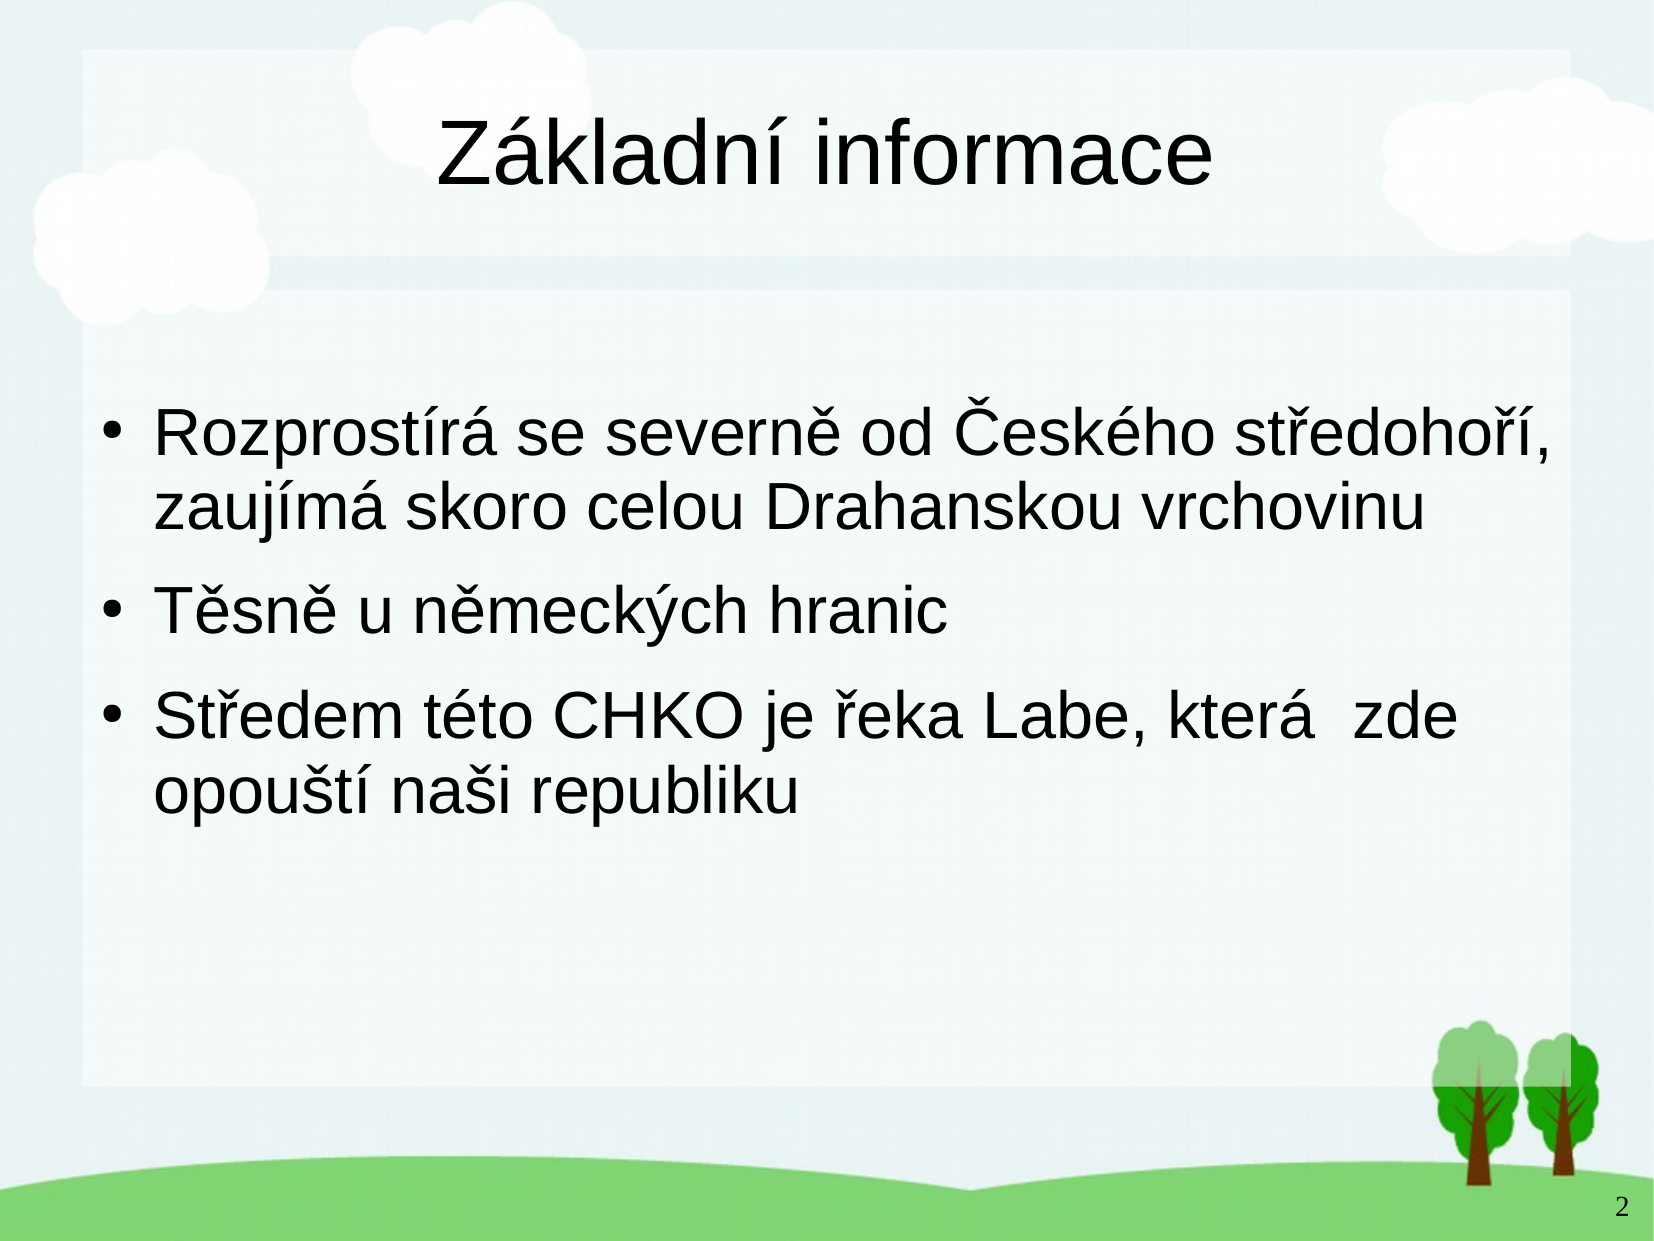

# Základní informace
Rozprostírá se severně od Českého středohoří, zaujímá skoro celou Drahanskou vrchovinu
Těsně u německých hranic
Středem této CHKO je řeka Labe, která zde opouští naši republiku
2